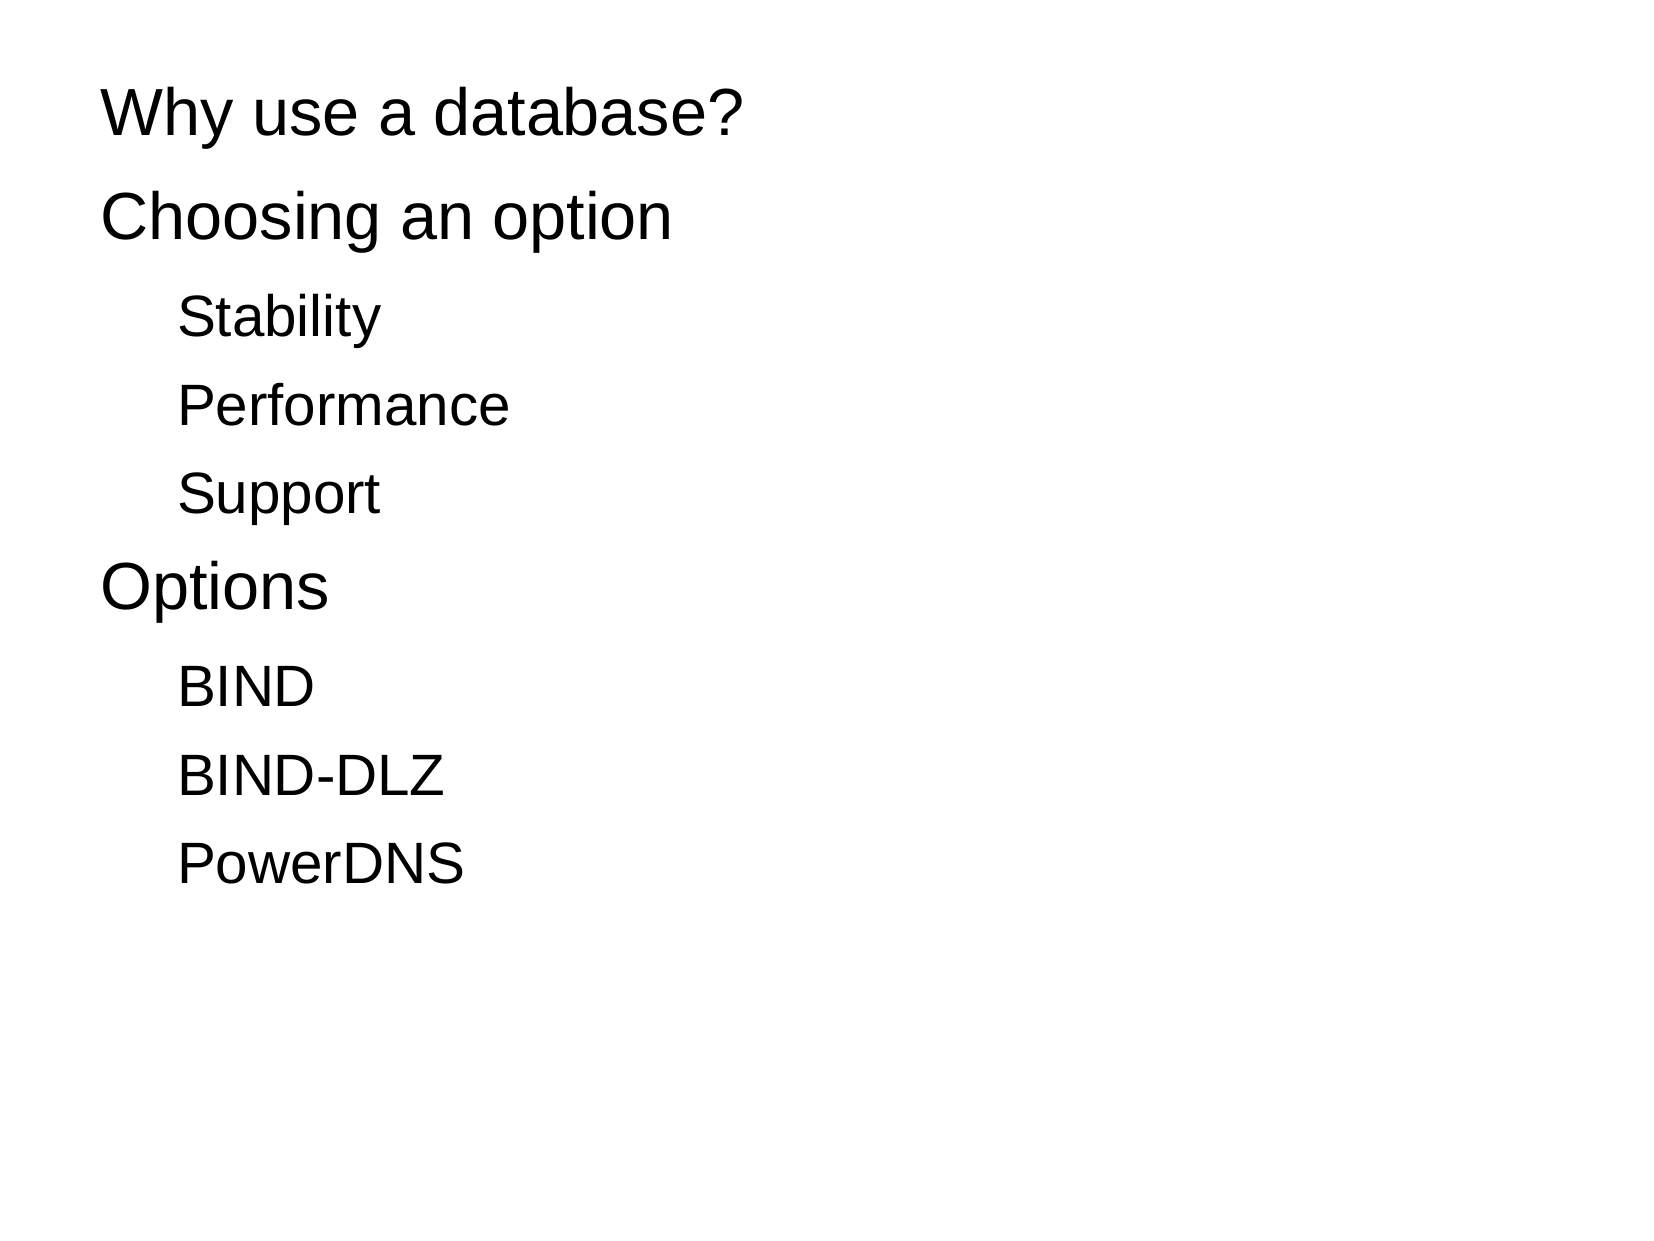

# Why use a database?
Choosing an option
Stability
Performance
Support
Options
BIND
BIND-DLZ
PowerDNS